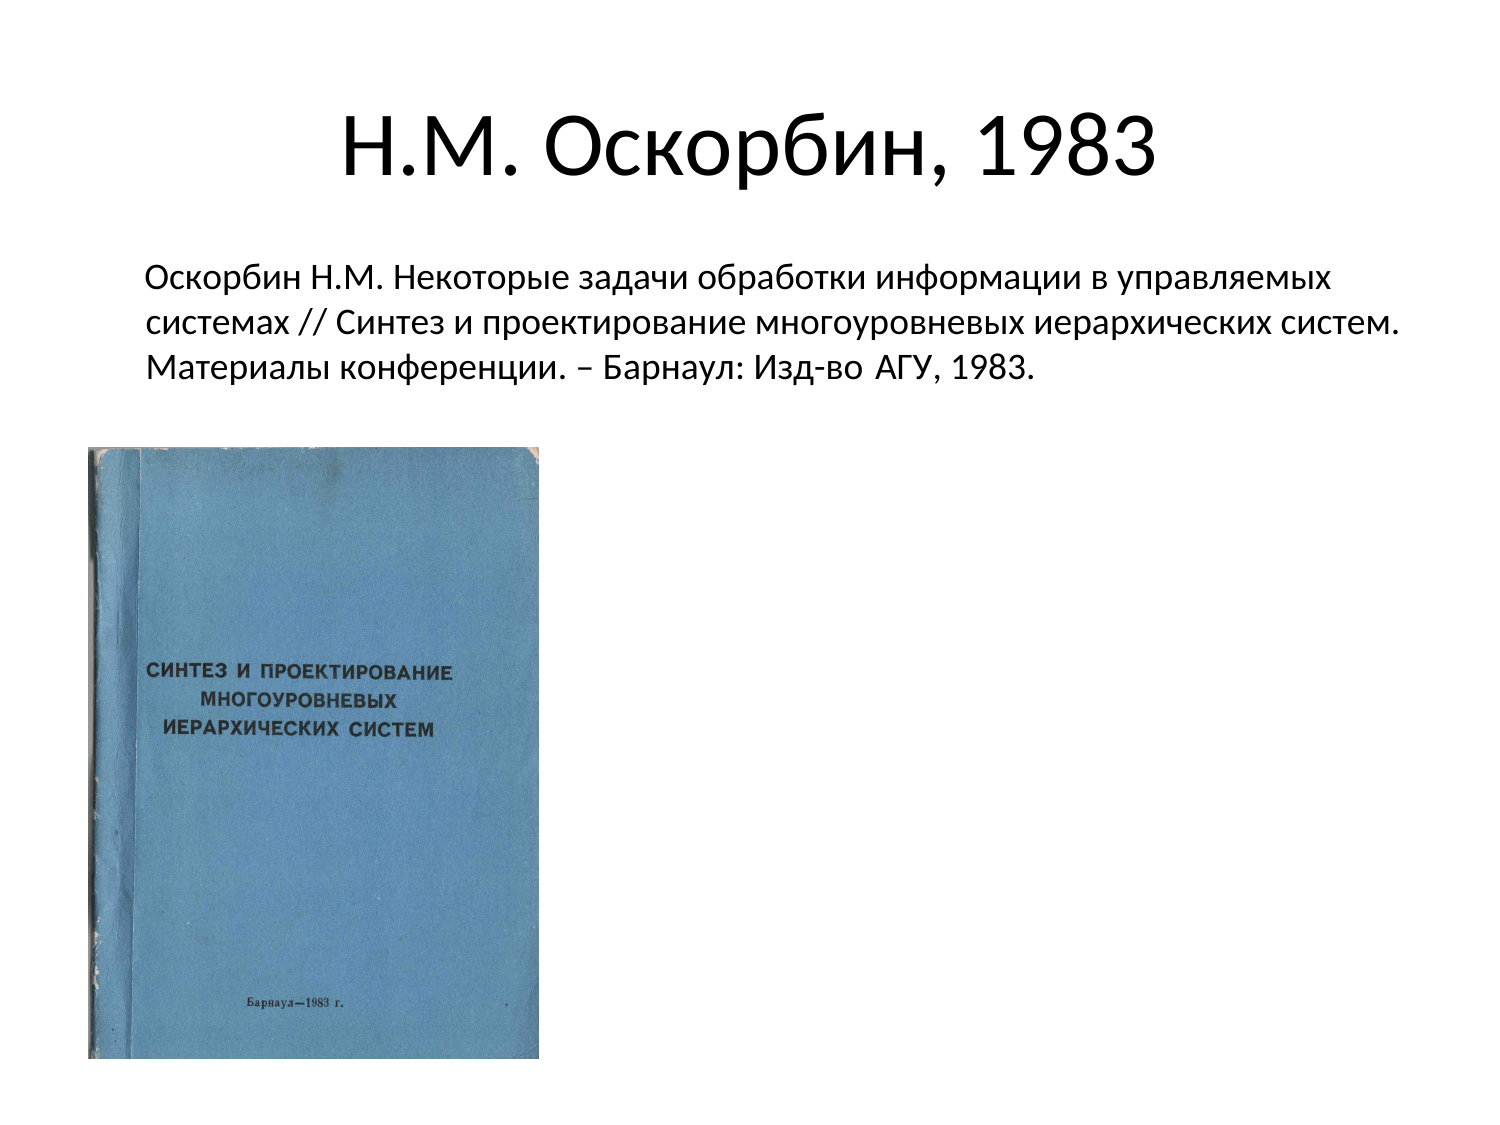

Н.М. Оскорбин, 1983
Оскорбин Н.М. Некоторые задачи обработки информации в управляемых системах // Cинтез и проектирование многоуровневых иерархических систем. Материалы конференции. – Барнаул: Изд-во АГУ, 1983.